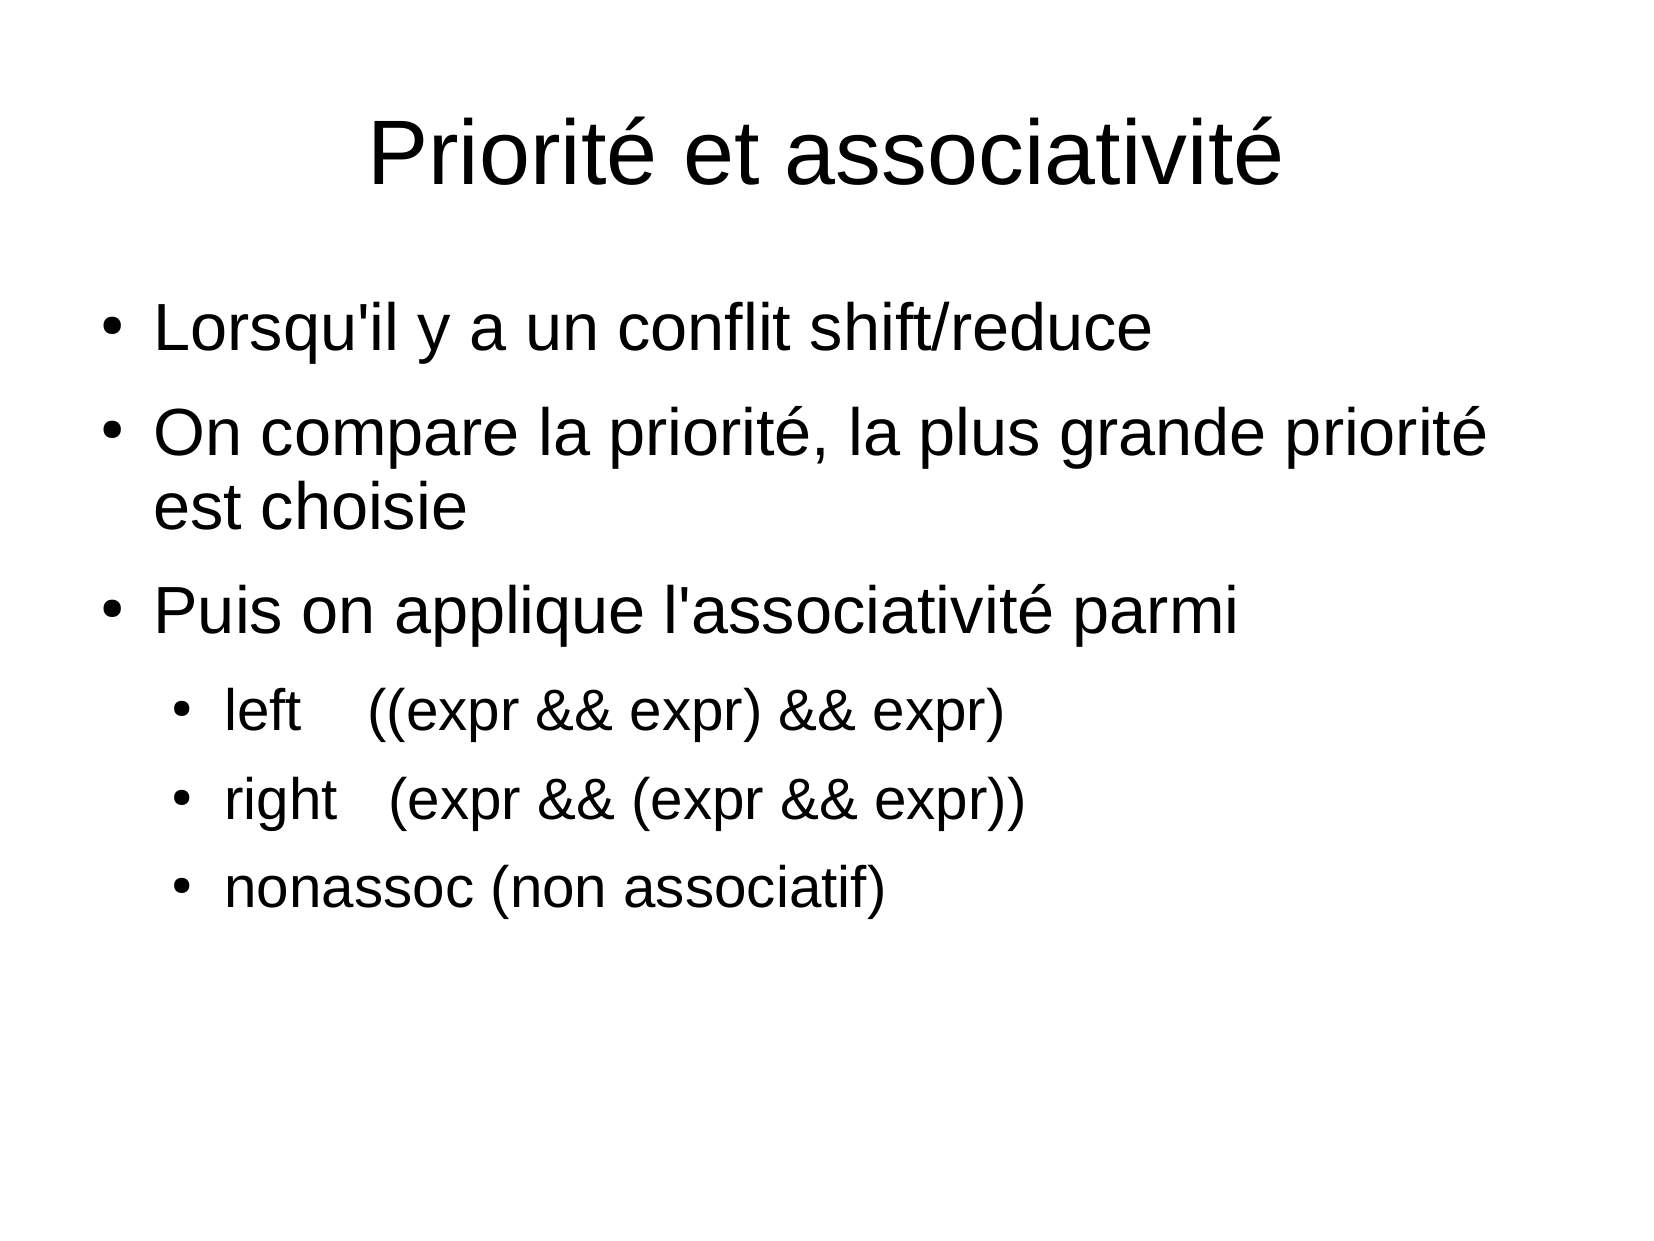

# Priorité et associativité
Lorsqu'il y a un conflit shift/reduce
On compare la priorité, la plus grande priorité est choisie
Puis on applique l'associativité parmi
left ((expr && expr) && expr)
right	 (expr && (expr && expr))
nonassoc (non associatif)